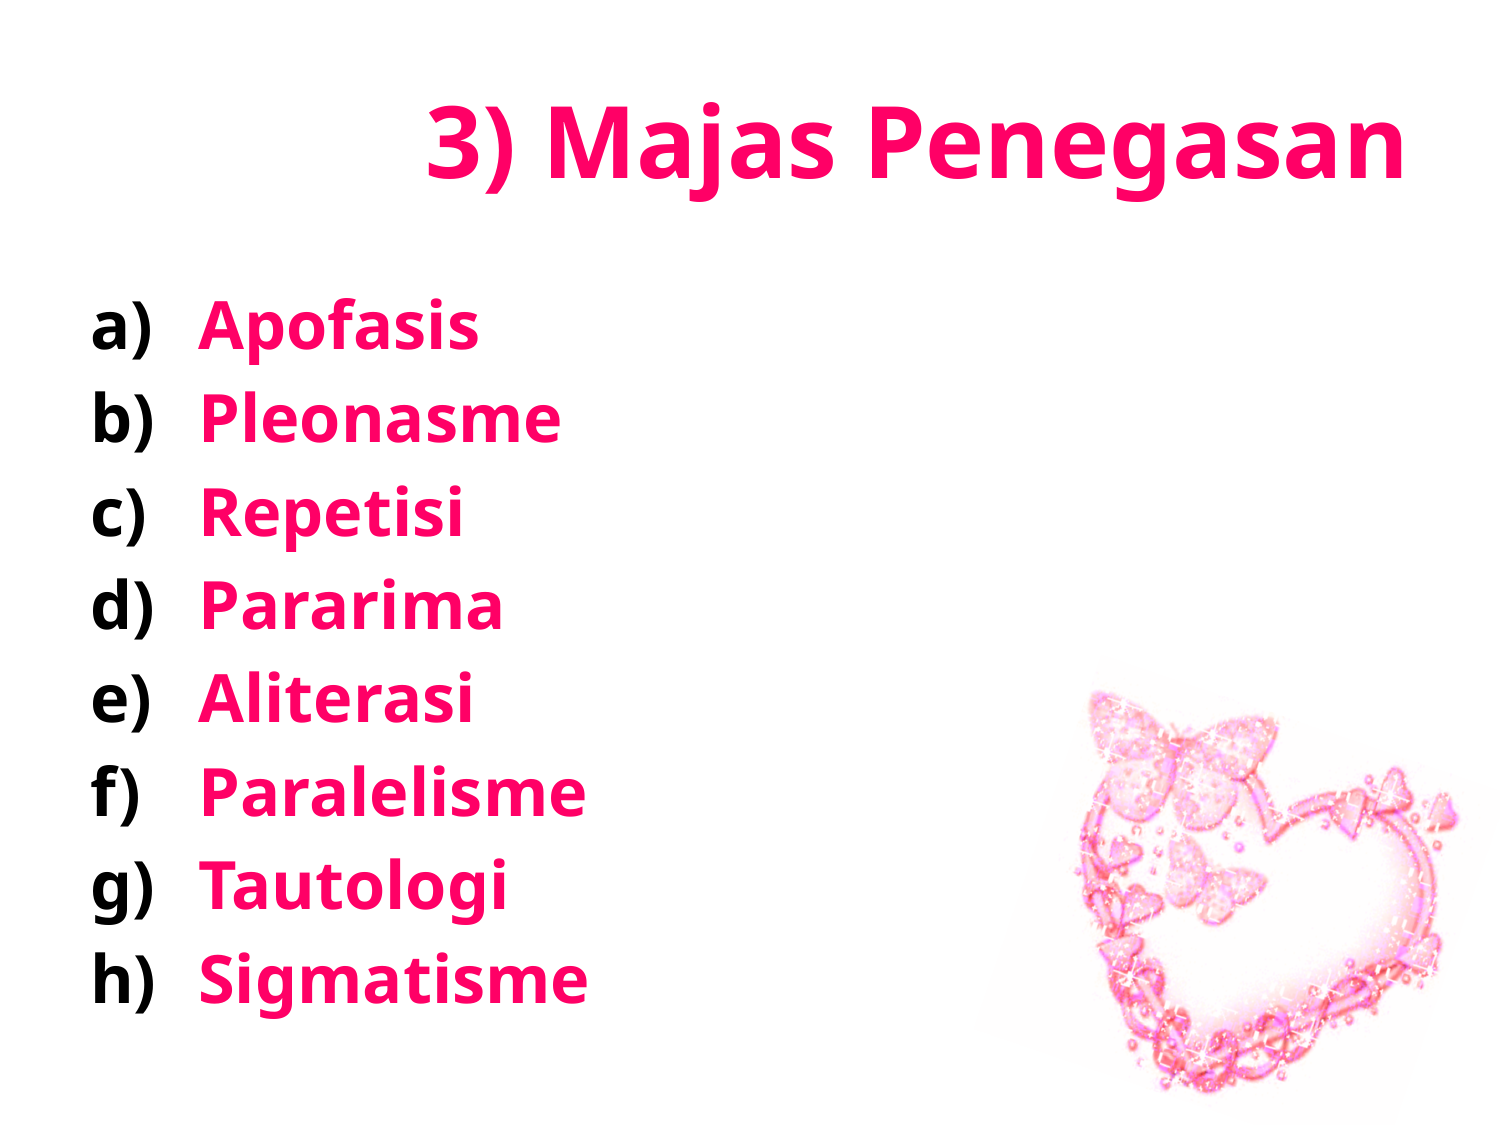

# 3) Majas Penegasan
Apofasis
Pleonasme
Repetisi
Pararima
Aliterasi
Paralelisme
Tautologi
Sigmatisme